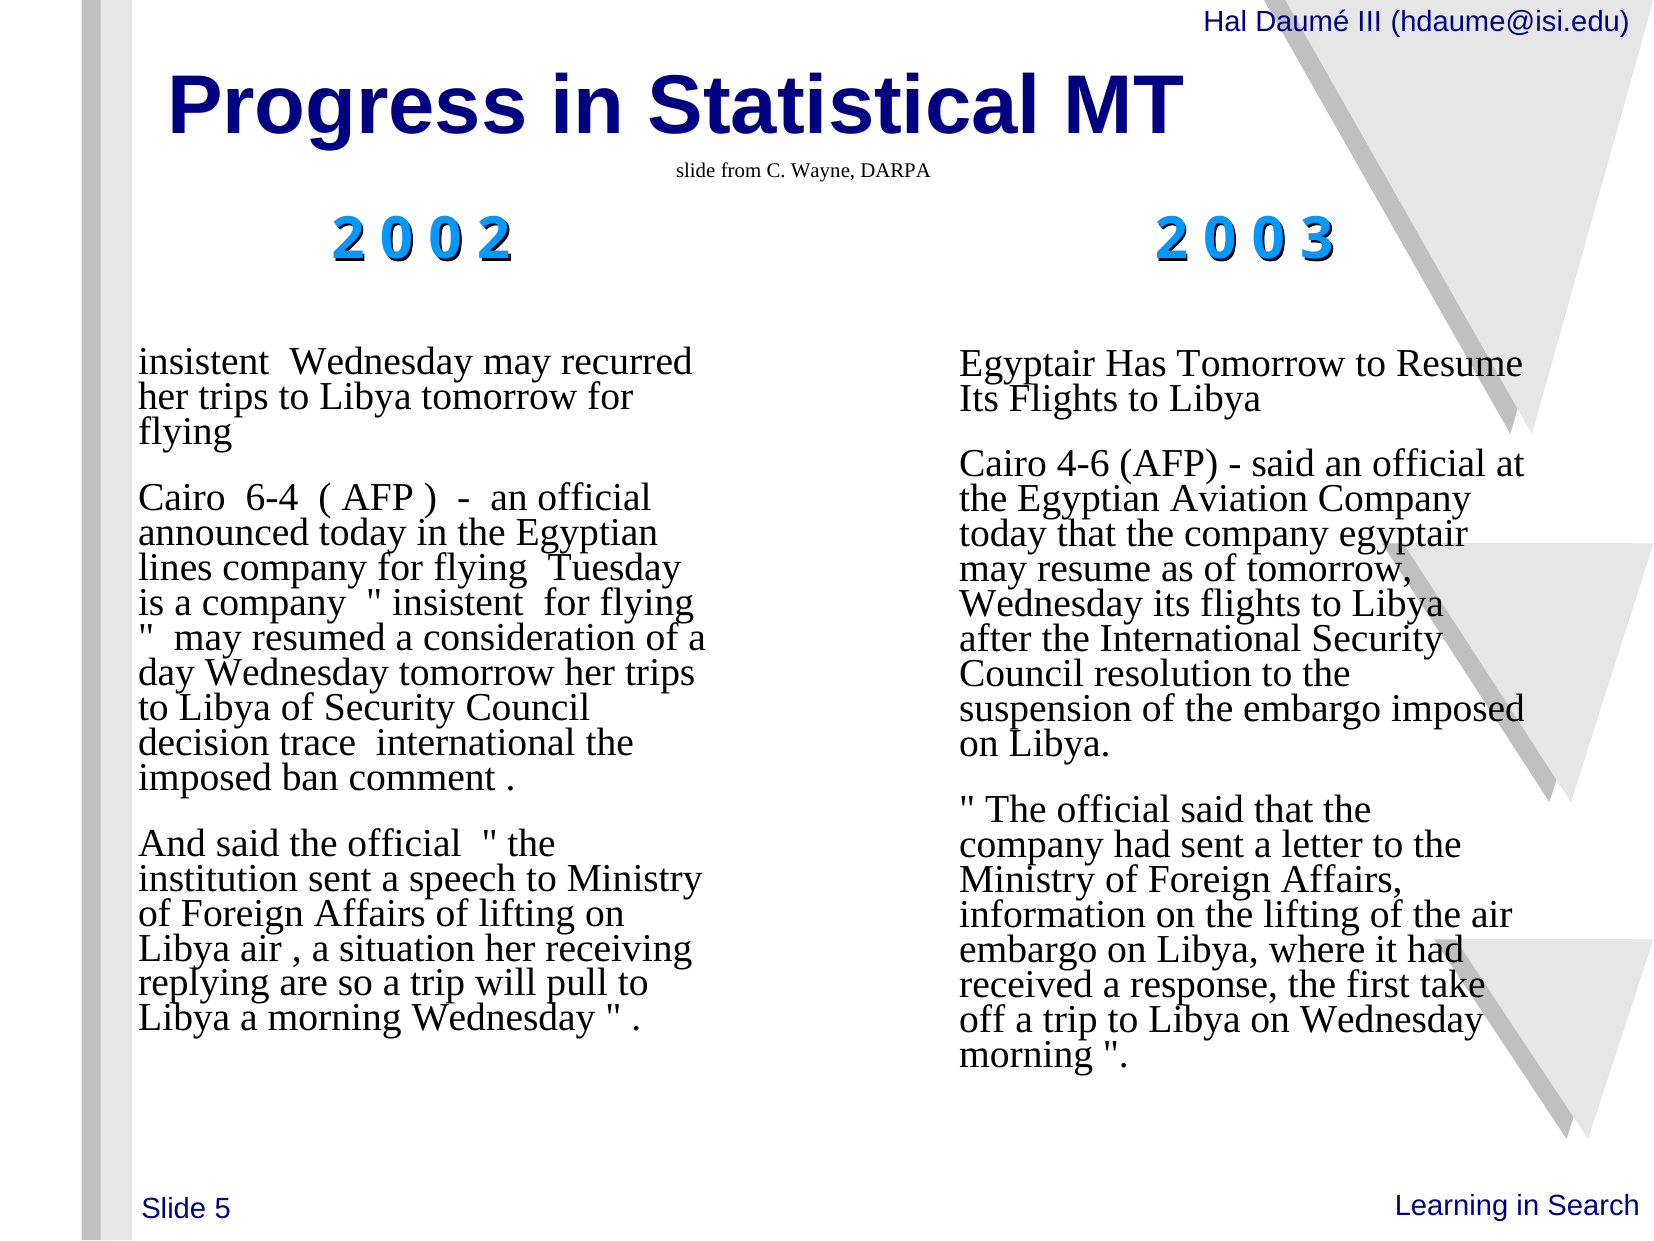

# Progress in Statistical MT
slide from C. Wayne, DARPA
2 0 0 2
2 0 0 3
insistent Wednesday may recurred her trips to Libya tomorrow for flying
Cairo 6-4 ( AFP ) - an official announced today in the Egyptian lines company for flying Tuesday is a company " insistent for flying " may resumed a consideration of a day Wednesday tomorrow her trips to Libya of Security Council decision trace international the imposed ban comment .
And said the official " the institution sent a speech to Ministry of Foreign Affairs of lifting on Libya air , a situation her receiving replying are so a trip will pull to Libya a morning Wednesday " .
Egyptair Has Tomorrow to Resume Its Flights to Libya
Cairo 4-6 (AFP) - said an official at the Egyptian Aviation Company today that the company egyptair may resume as of tomorrow, Wednesday its flights to Libya after the International Security Council resolution to the suspension of the embargo imposed on Libya.
" The official said that the company had sent a letter to the Ministry of Foreign Affairs, information on the lifting of the air embargo on Libya, where it had received a response, the first take off a trip to Libya on Wednesday morning ".